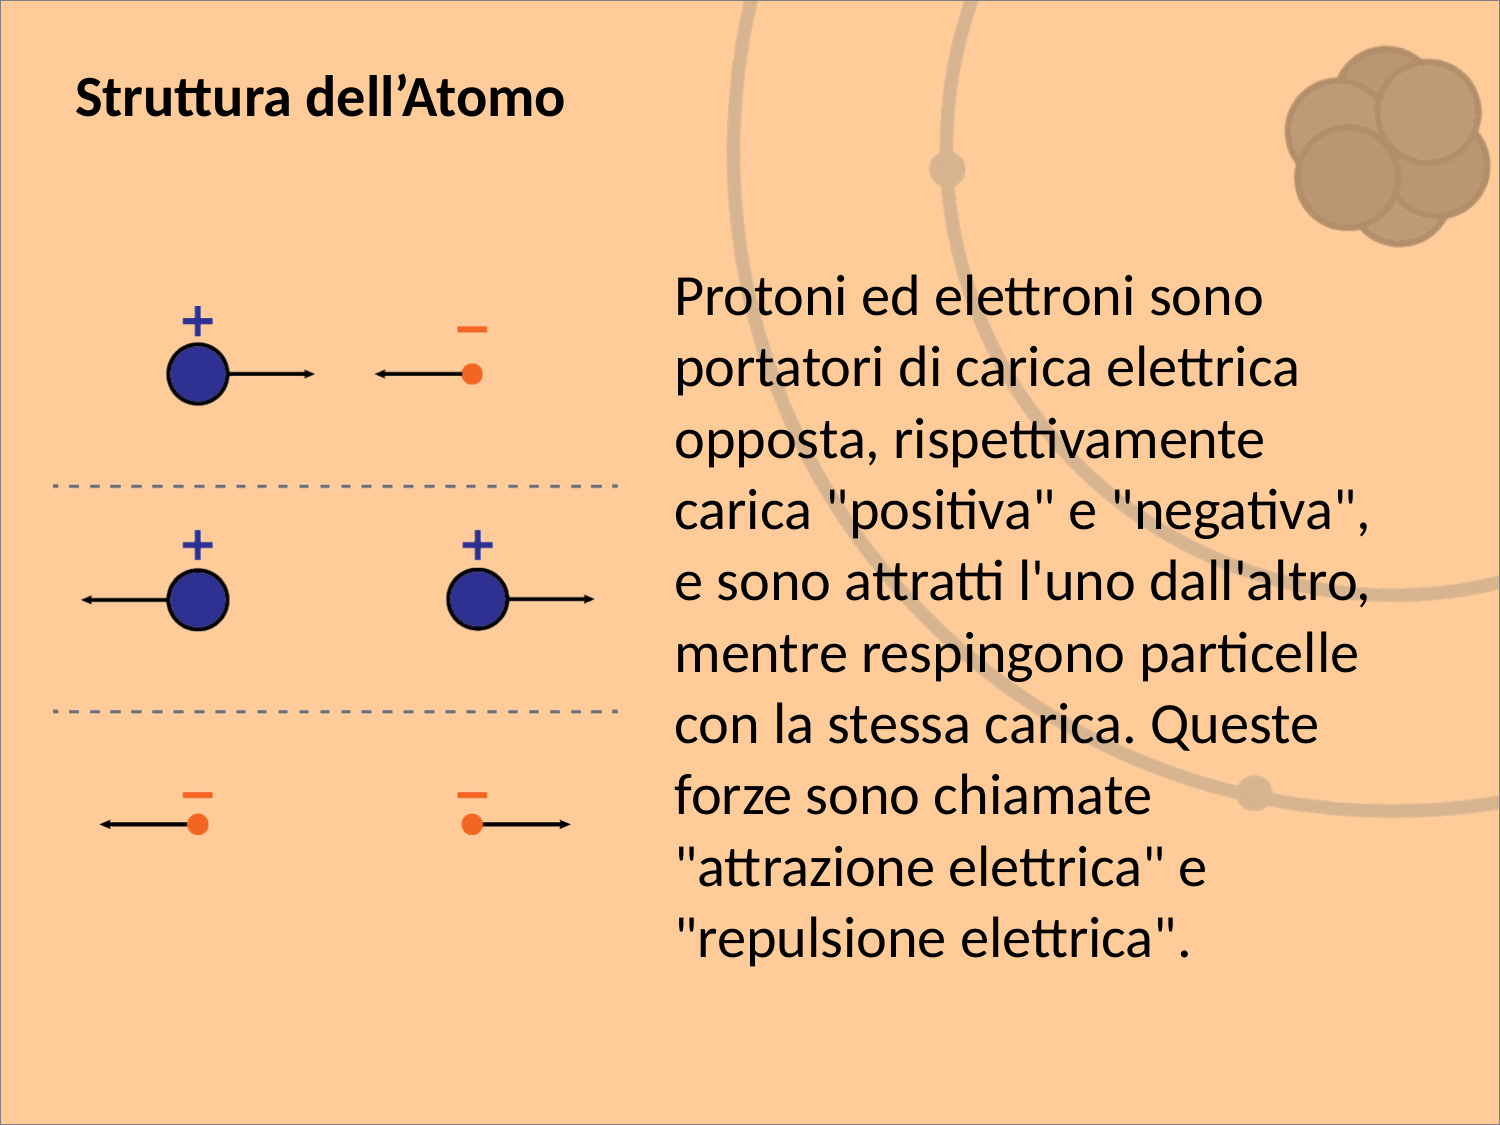

# Struttura dell’Atomo
Protoni ed elettroni sono portatori di carica elettrica opposta, rispettivamente carica "positiva" e "negativa", e sono attratti l'uno dall'altro, mentre respingono particelle con la stessa carica. Queste forze sono chiamate "attrazione elettrica" e "repulsione elettrica".